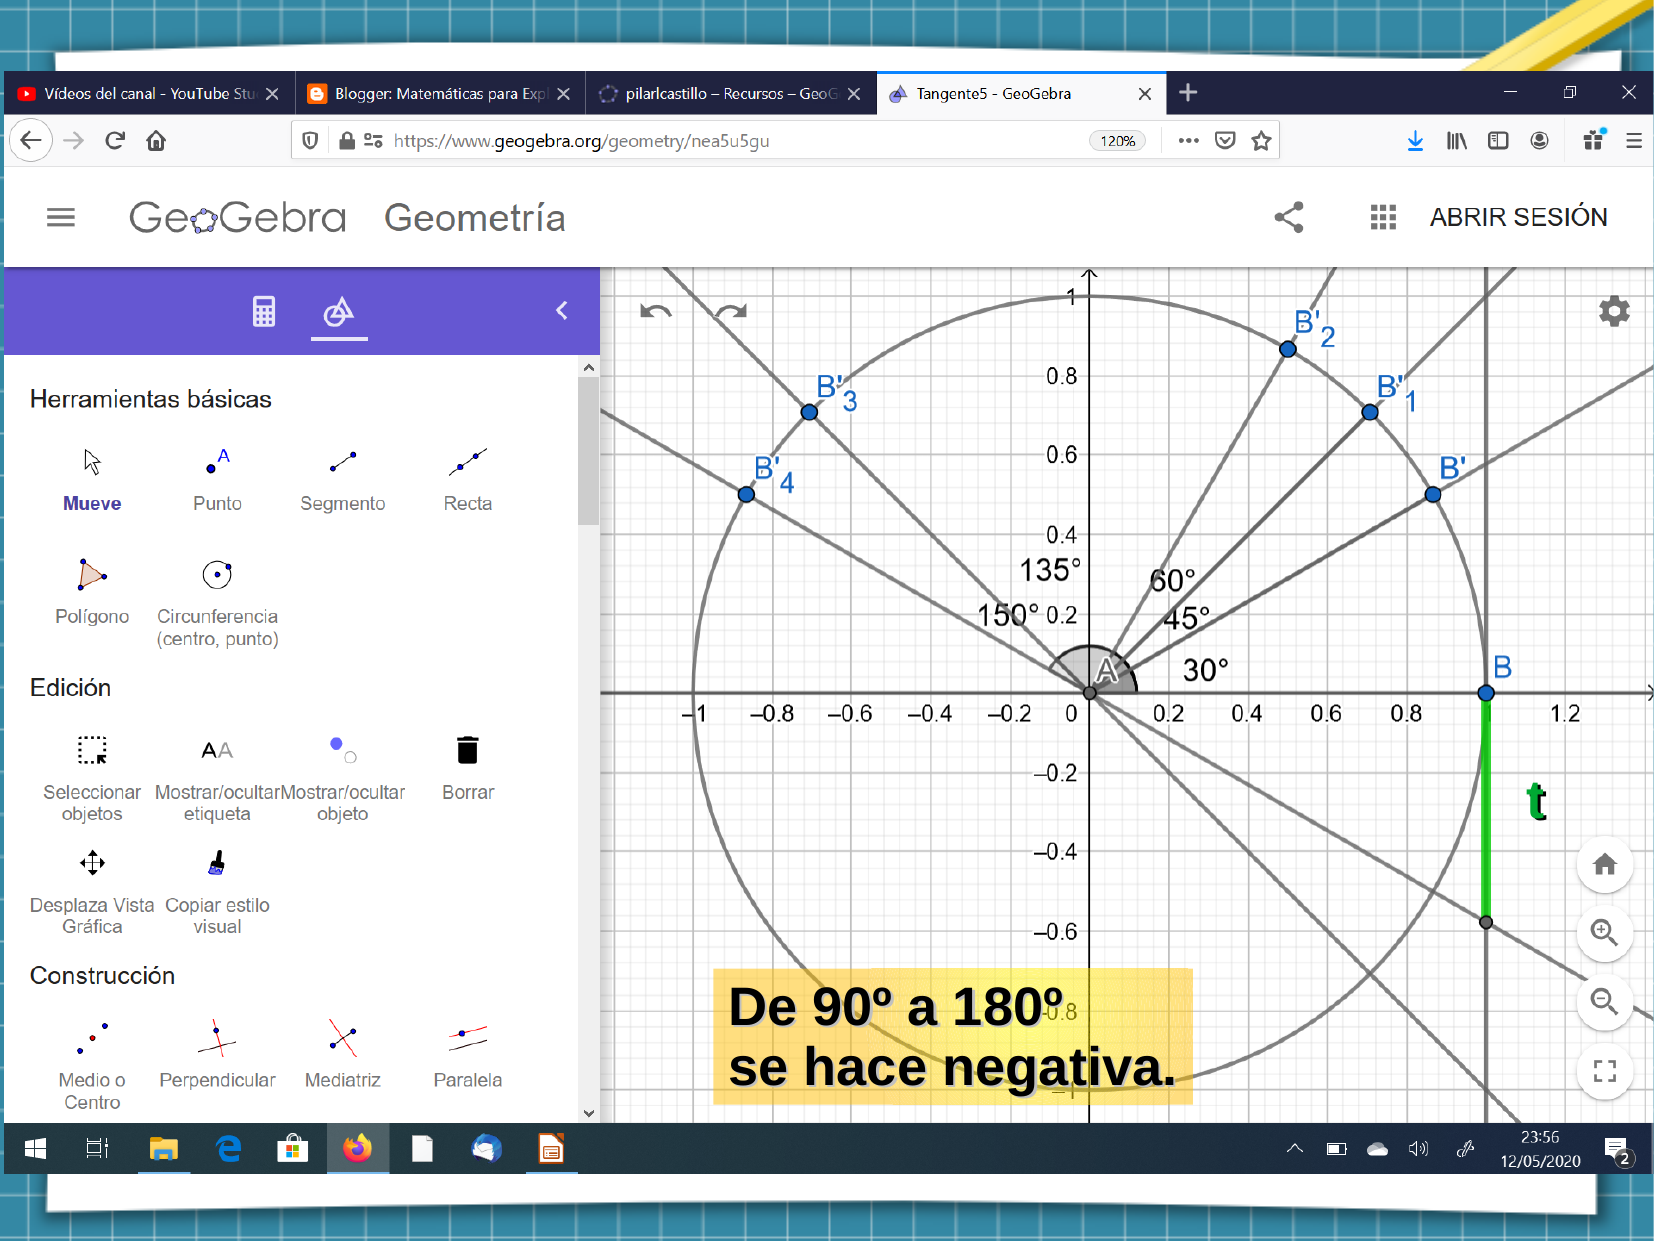

t
De 90º a 180º
se hace negativa.